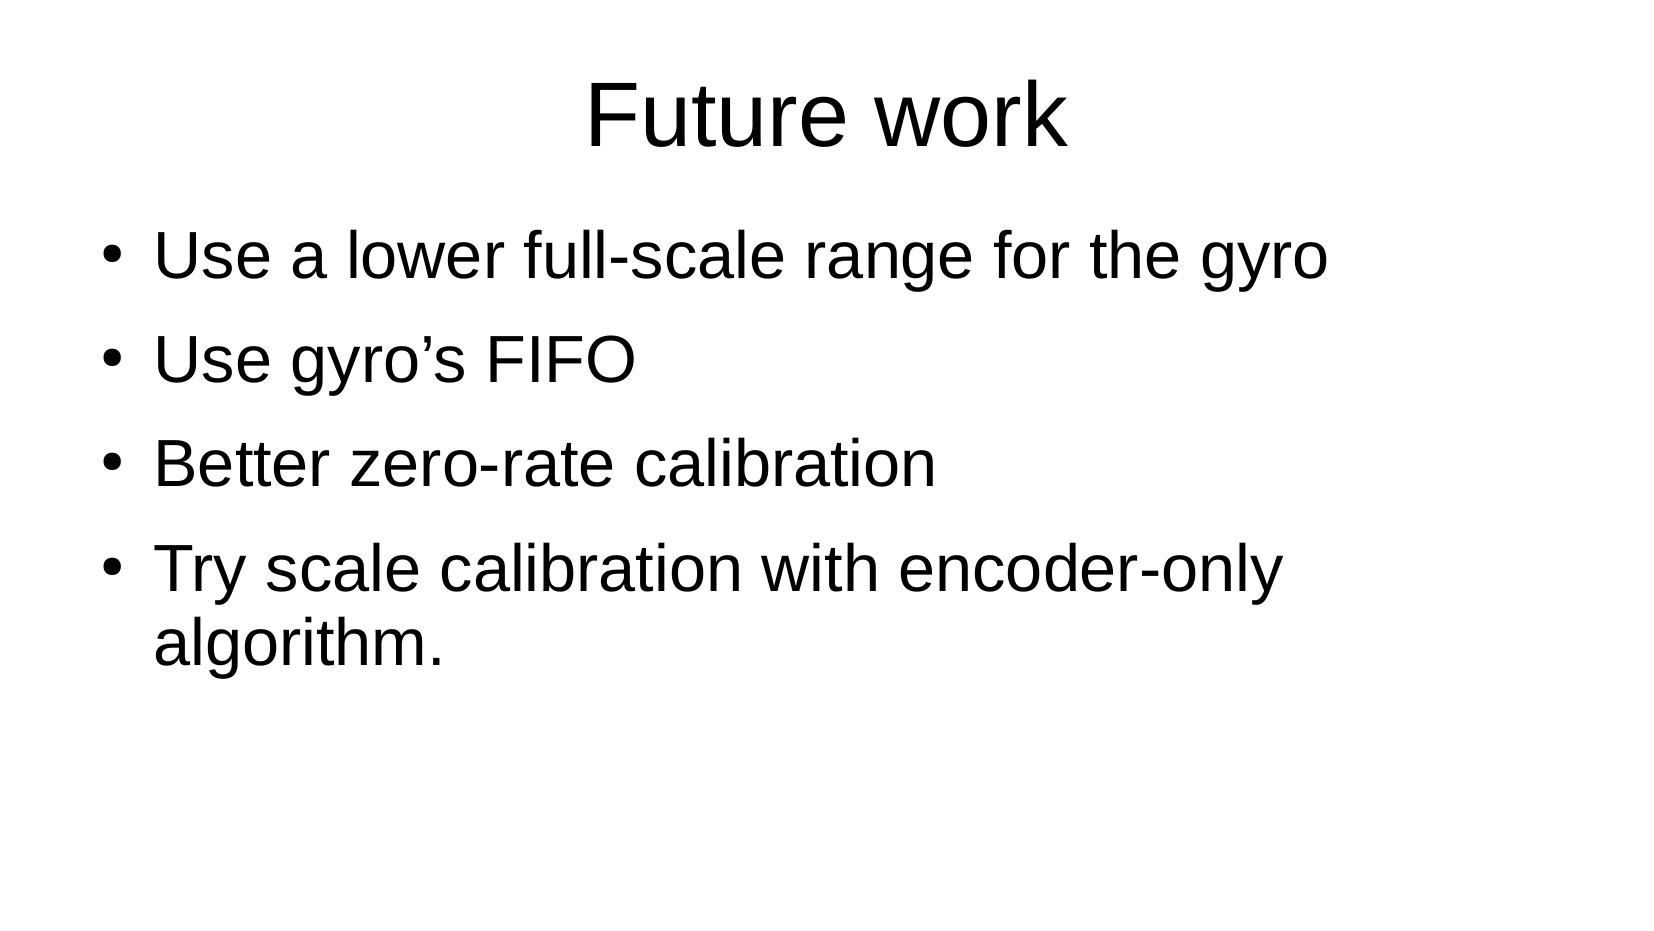

# Future work
Use a lower full-scale range for the gyro
Use gyro’s FIFO
Better zero-rate calibration
Try scale calibration with encoder-only algorithm.